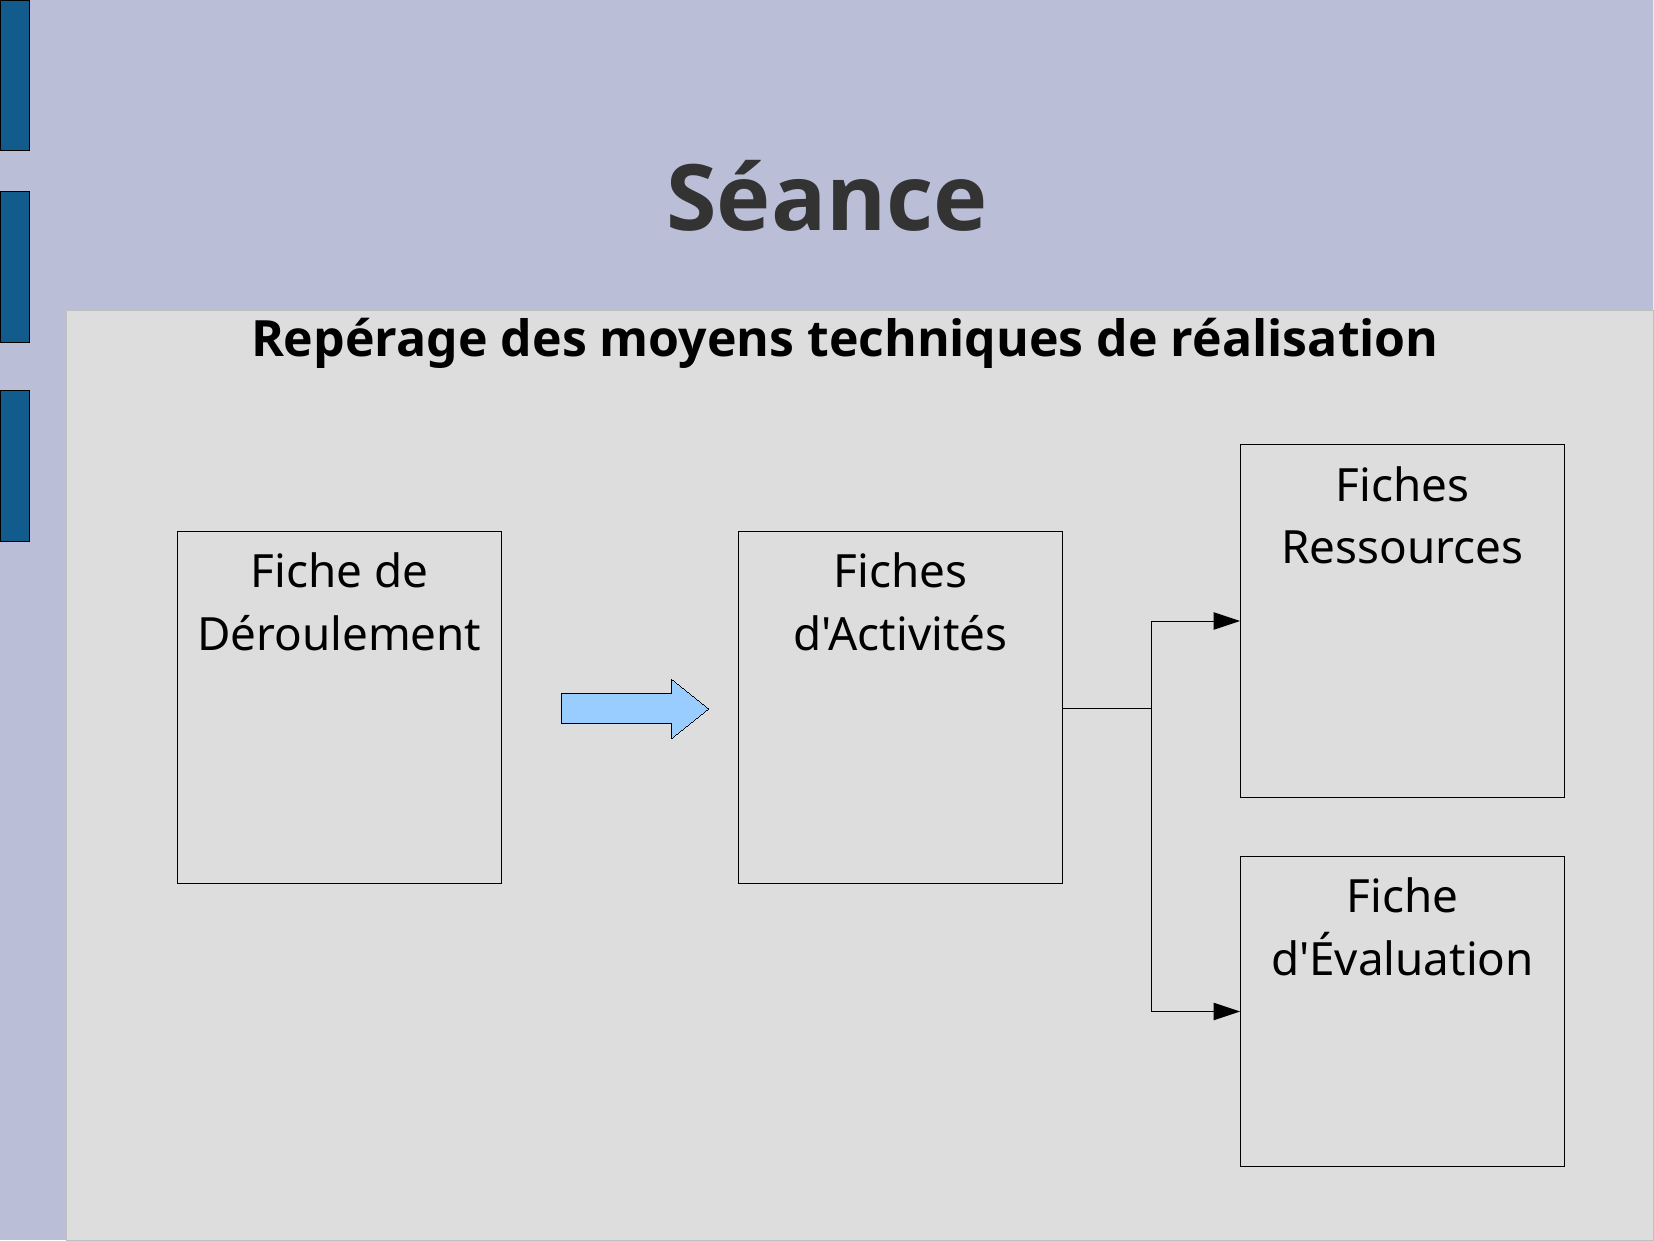

# Séance
Repérage des moyens techniques de réalisation
Fiches Ressources
Fiche de Déroulement
Fiches d'Activités
Fiche d'Évaluation